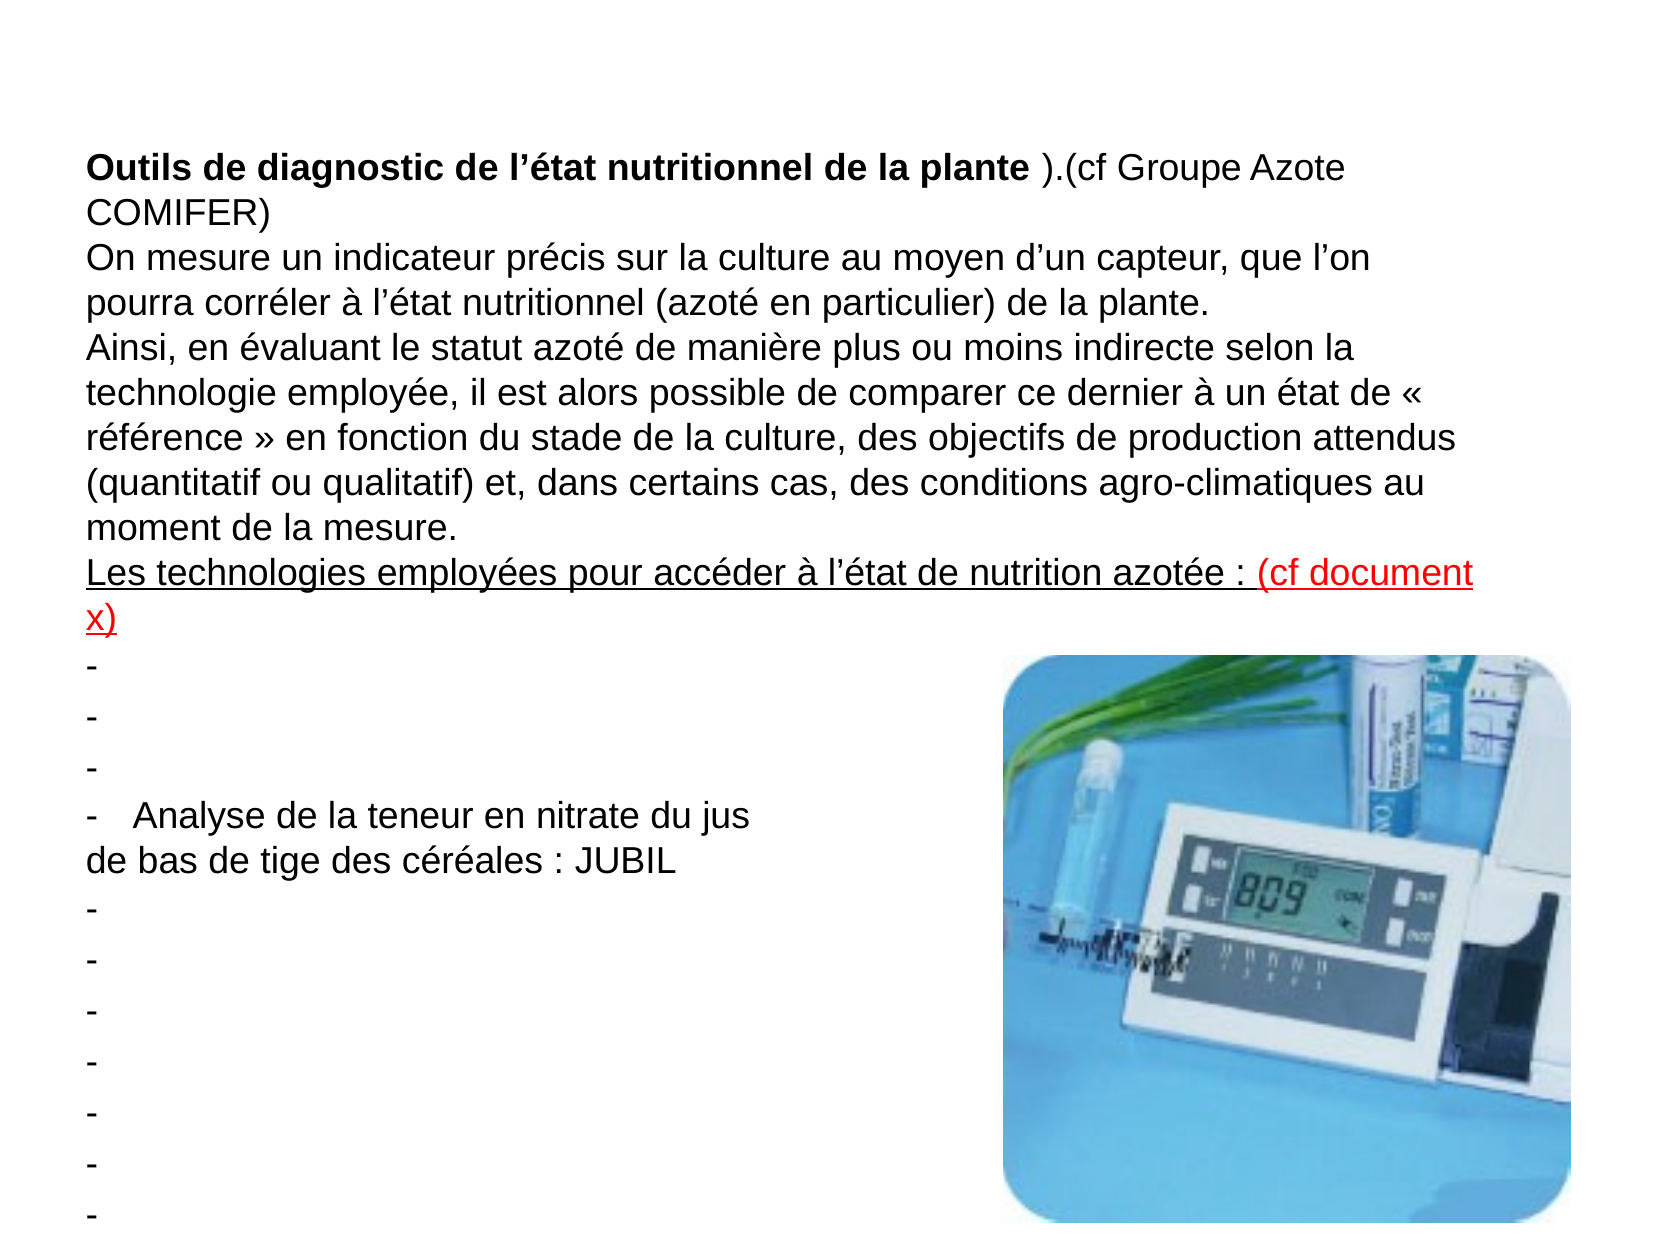

Outils de diagnostic de l’état nutritionnel de la plante ).(cf Groupe Azote COMIFER)
On mesure un indicateur précis sur la culture au moyen d’un capteur, que l’on pourra corréler à l’état nutritionnel (azoté en particulier) de la plante.
Ainsi, en évaluant le statut azoté de manière plus ou moins indirecte selon la technologie employée, il est alors possible de comparer ce dernier à un état de « référence » en fonction du stade de la culture, des objectifs de production attendus (quantitatif ou qualitatif) et, dans certains cas, des conditions agro-climatiques au moment de la mesure.
Les technologies employées pour accéder à l’état de nutrition azotée : (cf document x)
Analyse de la teneur en nitrate du jus
de bas de tige des céréales : JUBIL